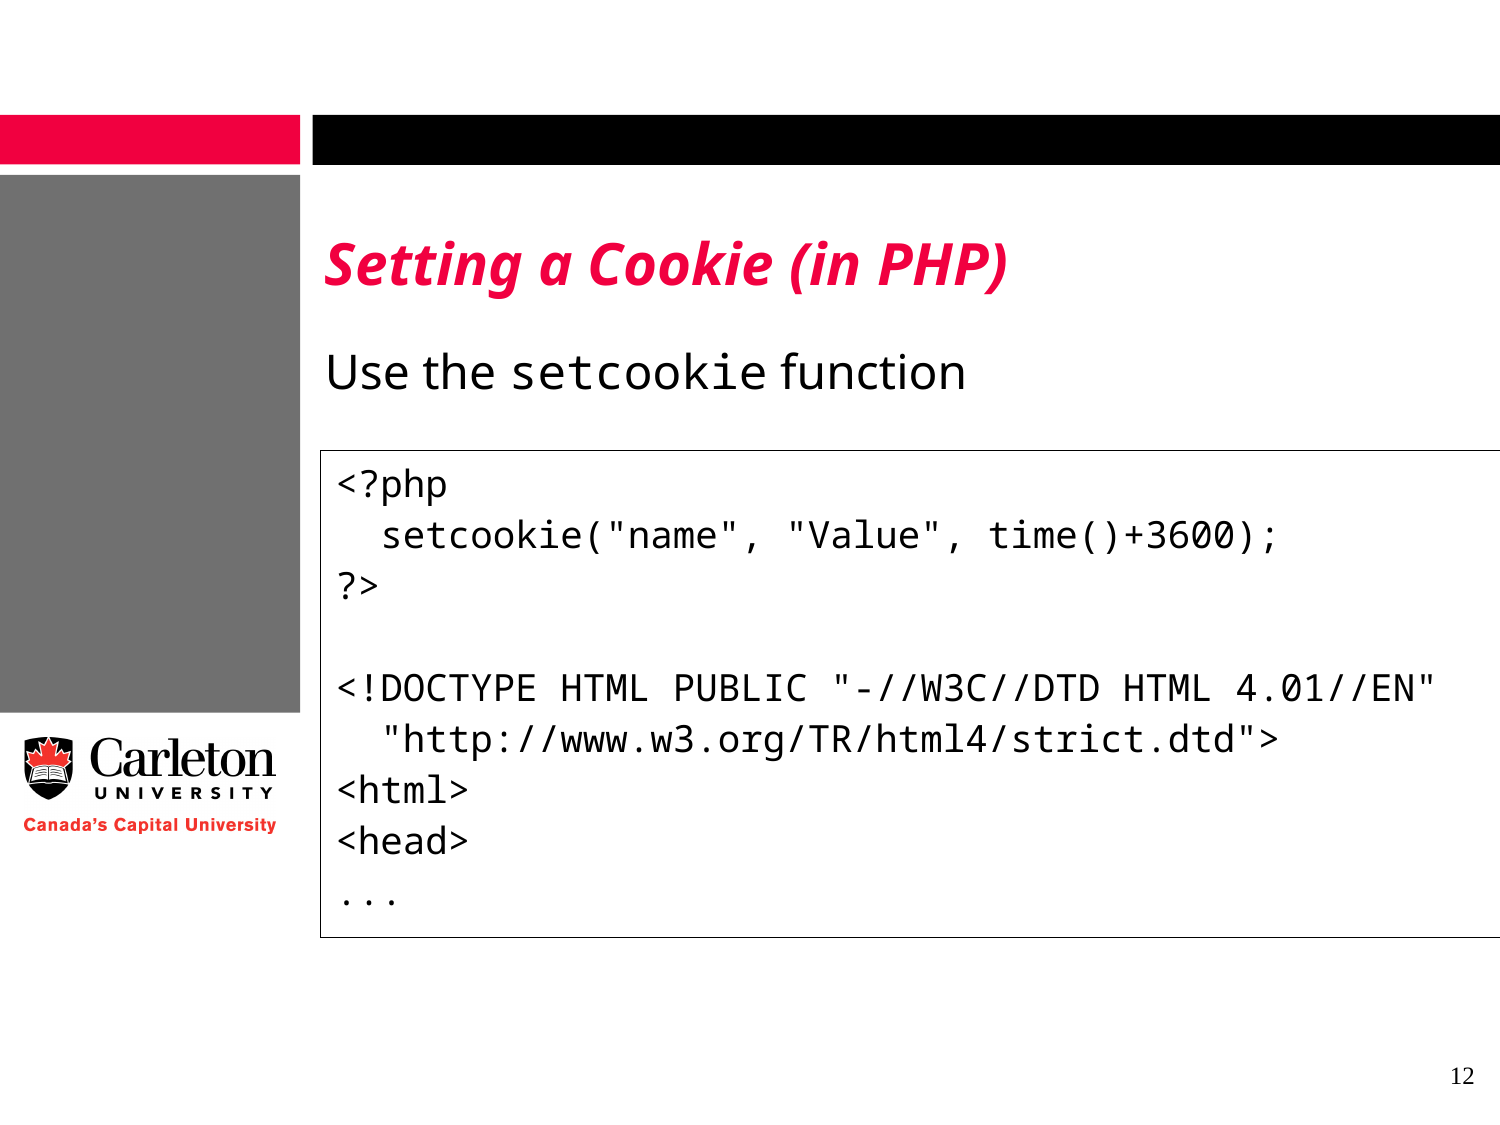

# Setting a Cookie (in PHP)
Use the setcookie function
<?php
 setcookie("name", "Value", time()+3600);
?>
<!DOCTYPE HTML PUBLIC "-//W3C//DTD HTML 4.01//EN"
 "http://www.w3.org/TR/html4/strict.dtd">
<html>
<head>
...
12